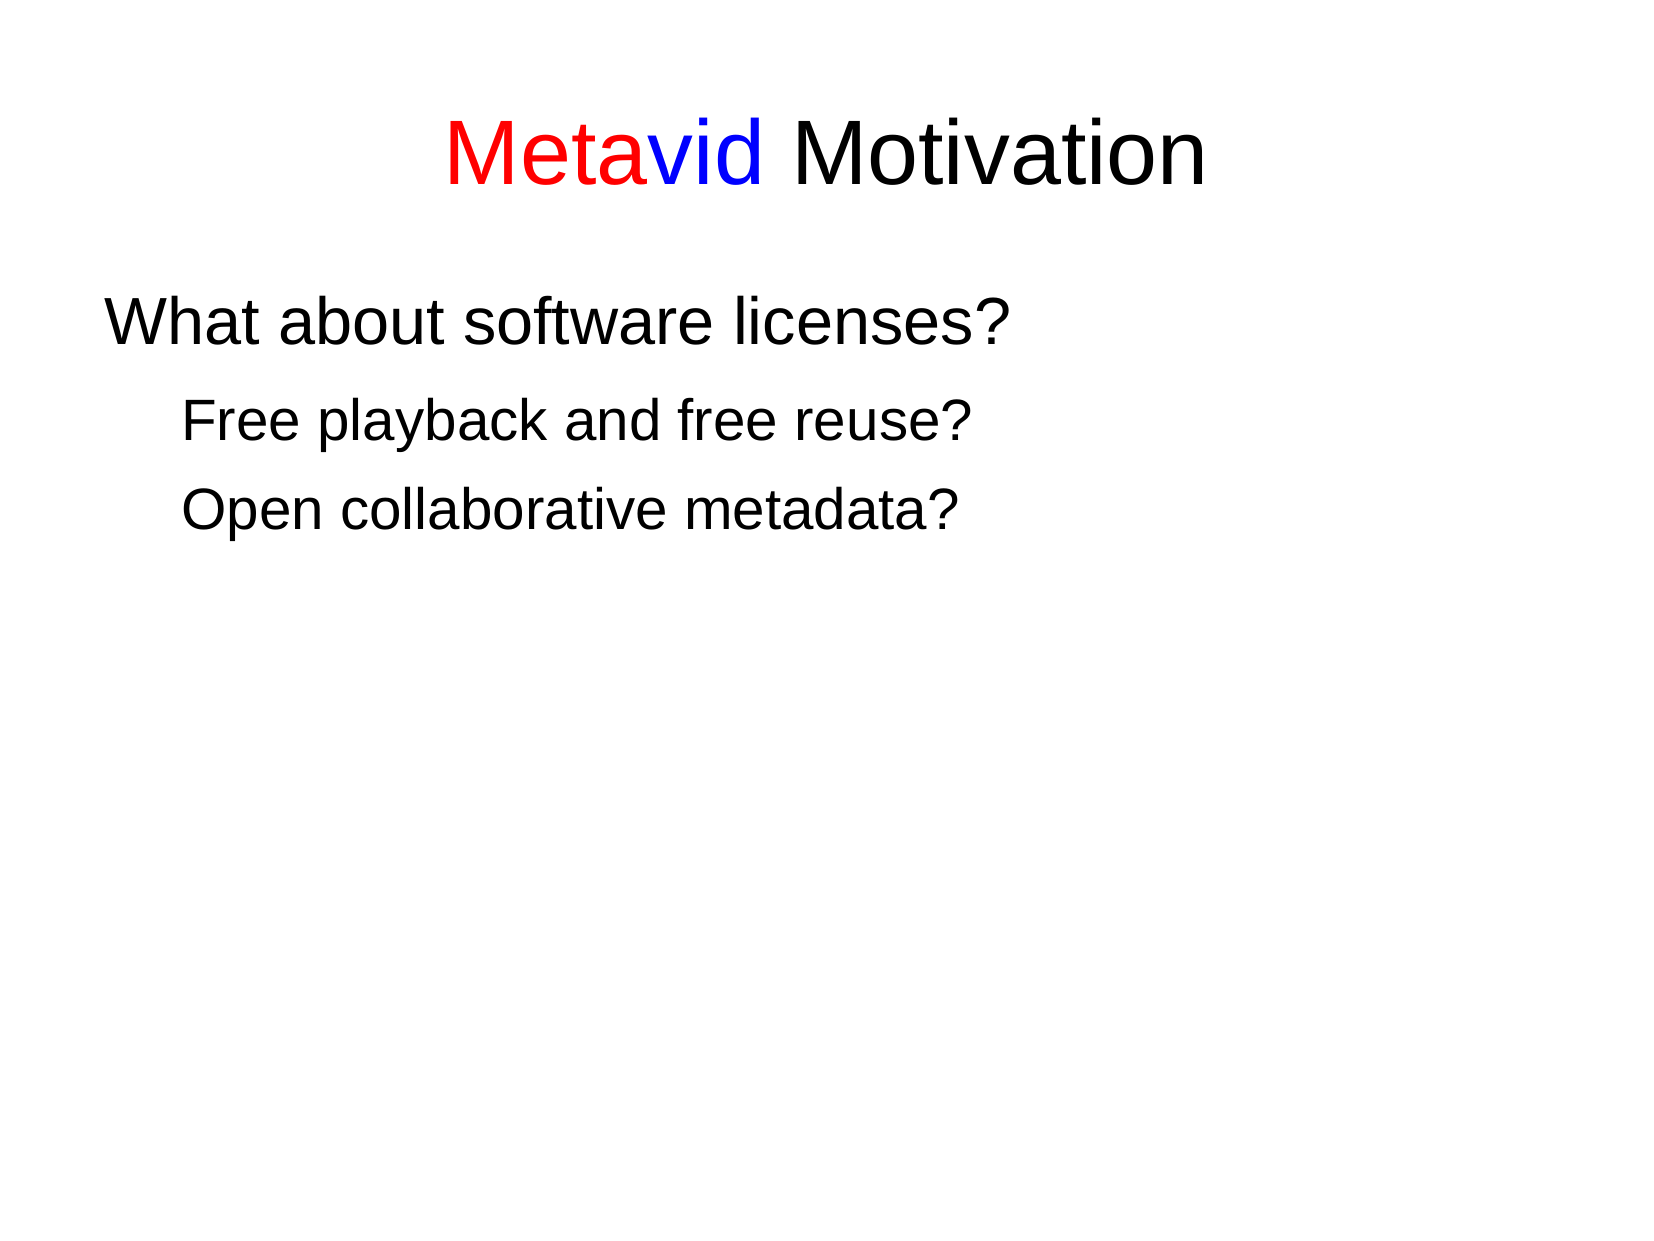

# Metavid Motivation
What about software licenses?
Free playback and free reuse?
Open collaborative metadata?